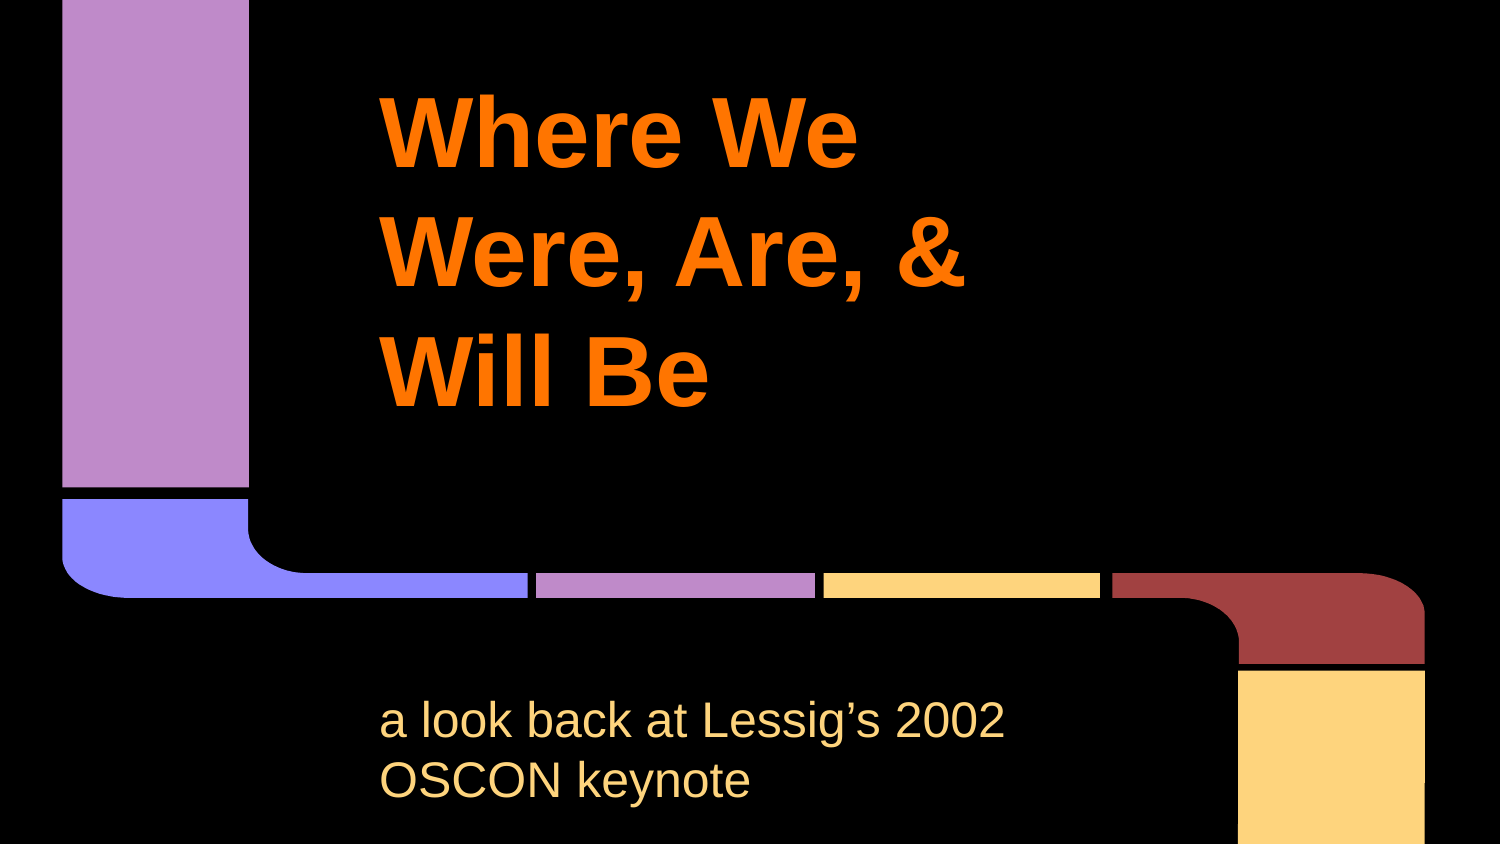

# Where We Were, Are, & Will Be
a look back at Lessig’s 2002 OSCON keynote